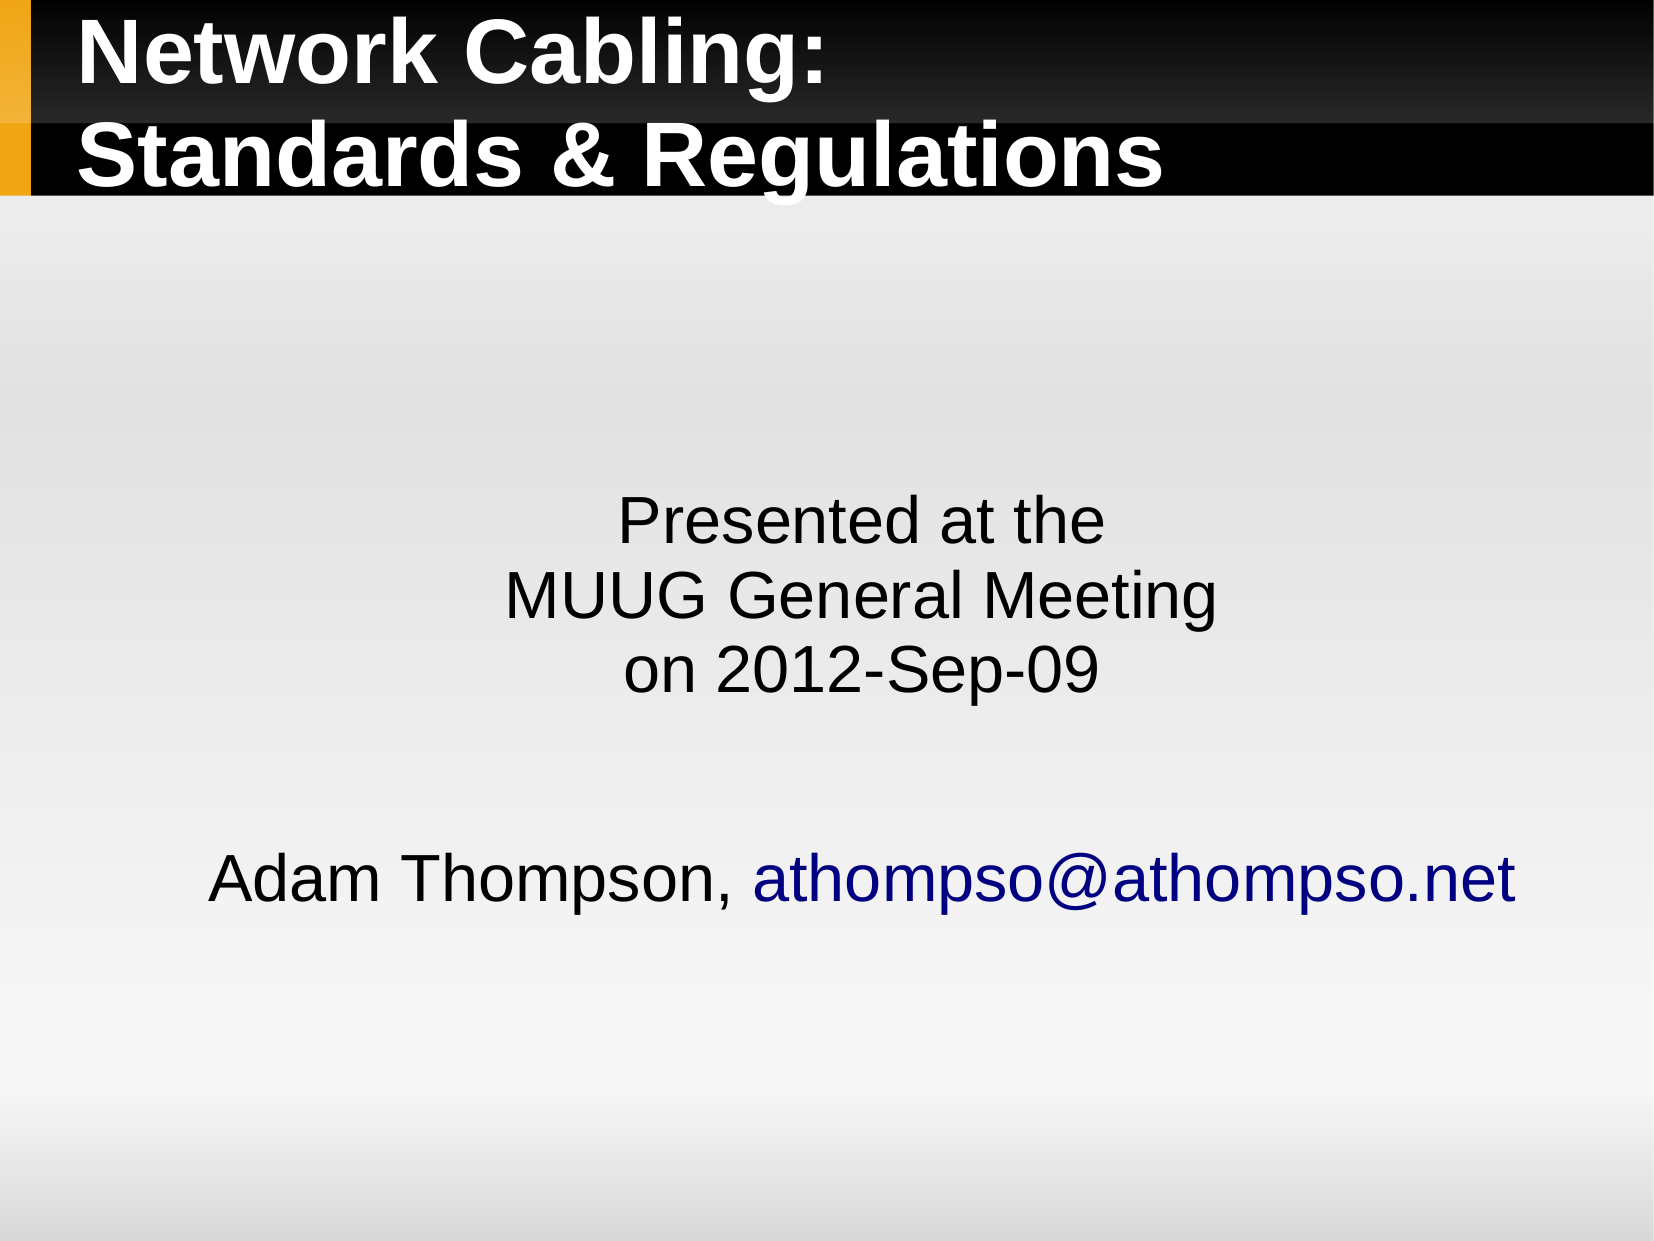

# Network Cabling: Standards & Regulations
Presented at the
MUUG General Meeting
on 2012-Sep-09
Adam Thompson, athompso@athompso.net